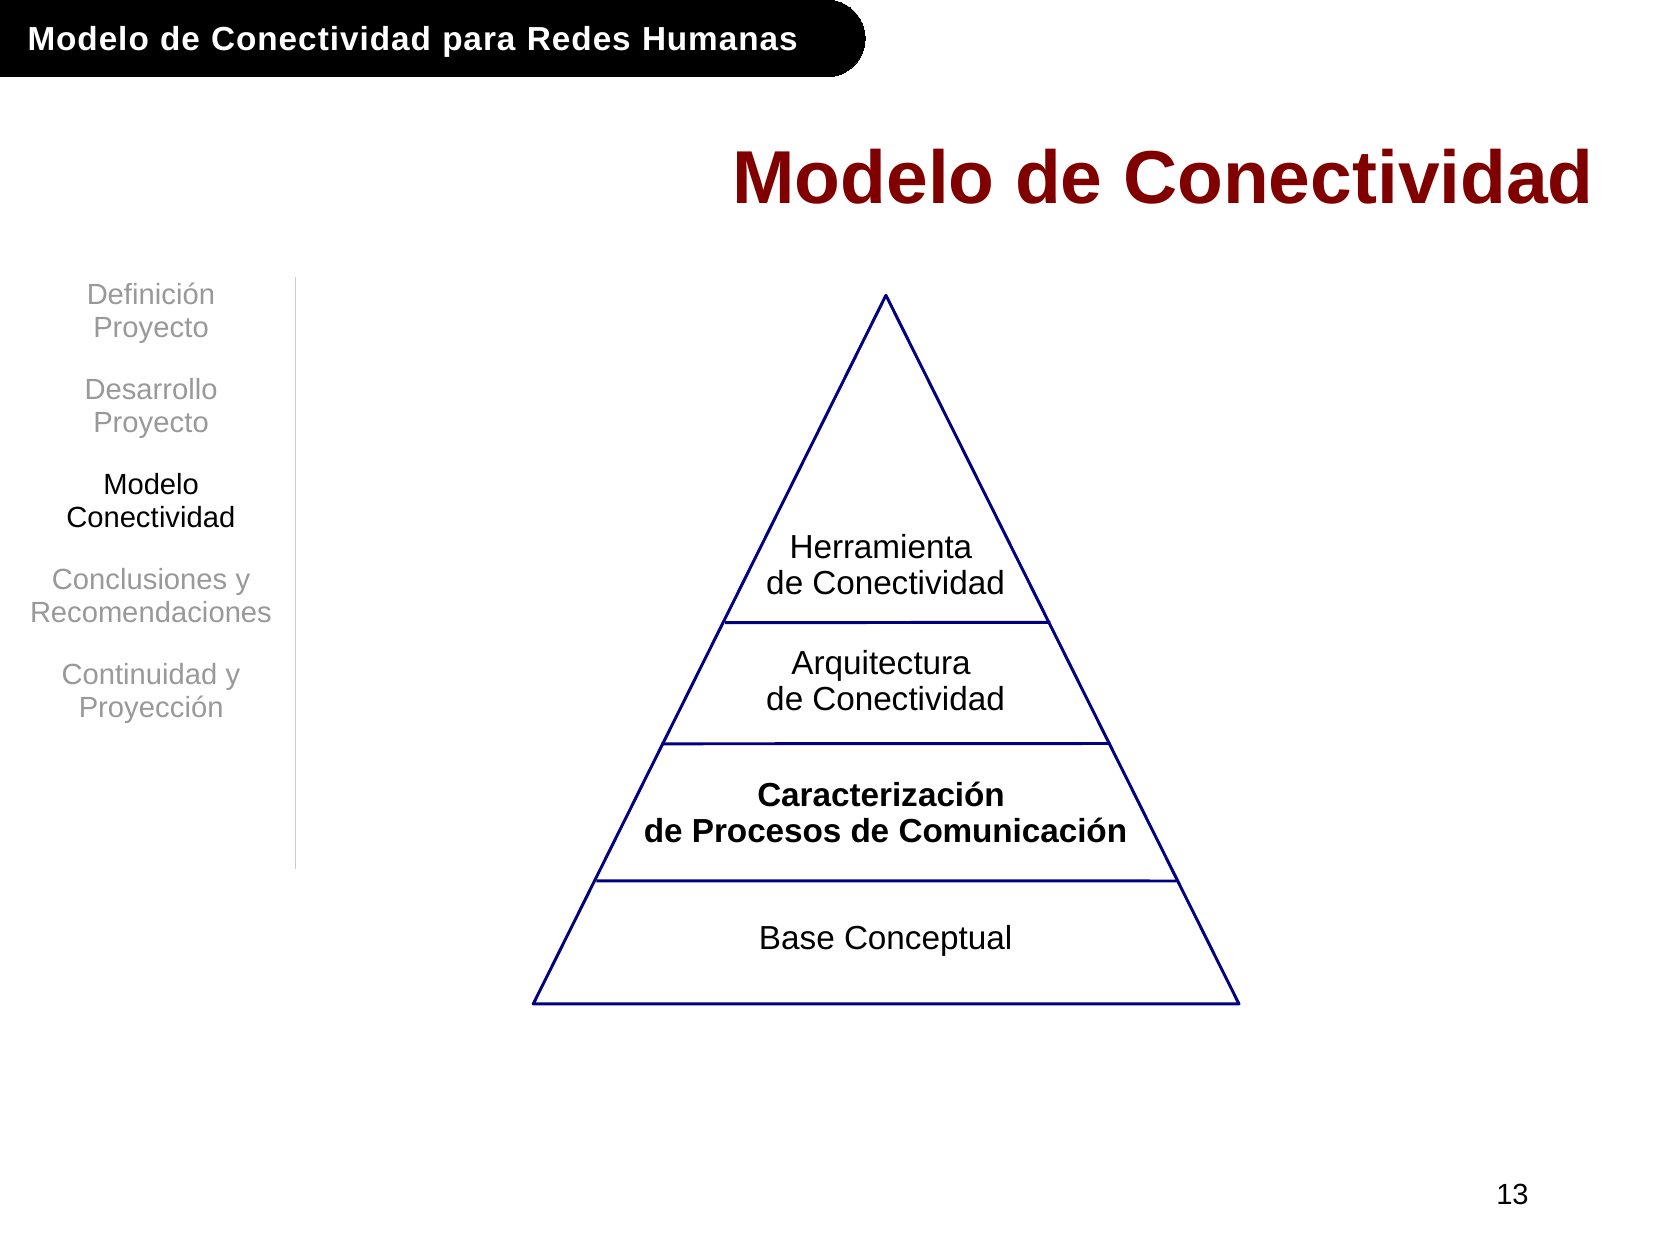

# Modelo de Conectividad
Definición
Proyecto
Desarrollo
Proyecto
Modelo
Conectividad
Conclusiones y Recomendaciones
Continuidad y Proyección
Herramienta
de Conectividad
Arquitectura
de Conectividad
Caracterización
de Procesos de Comunicación
Base Conceptual